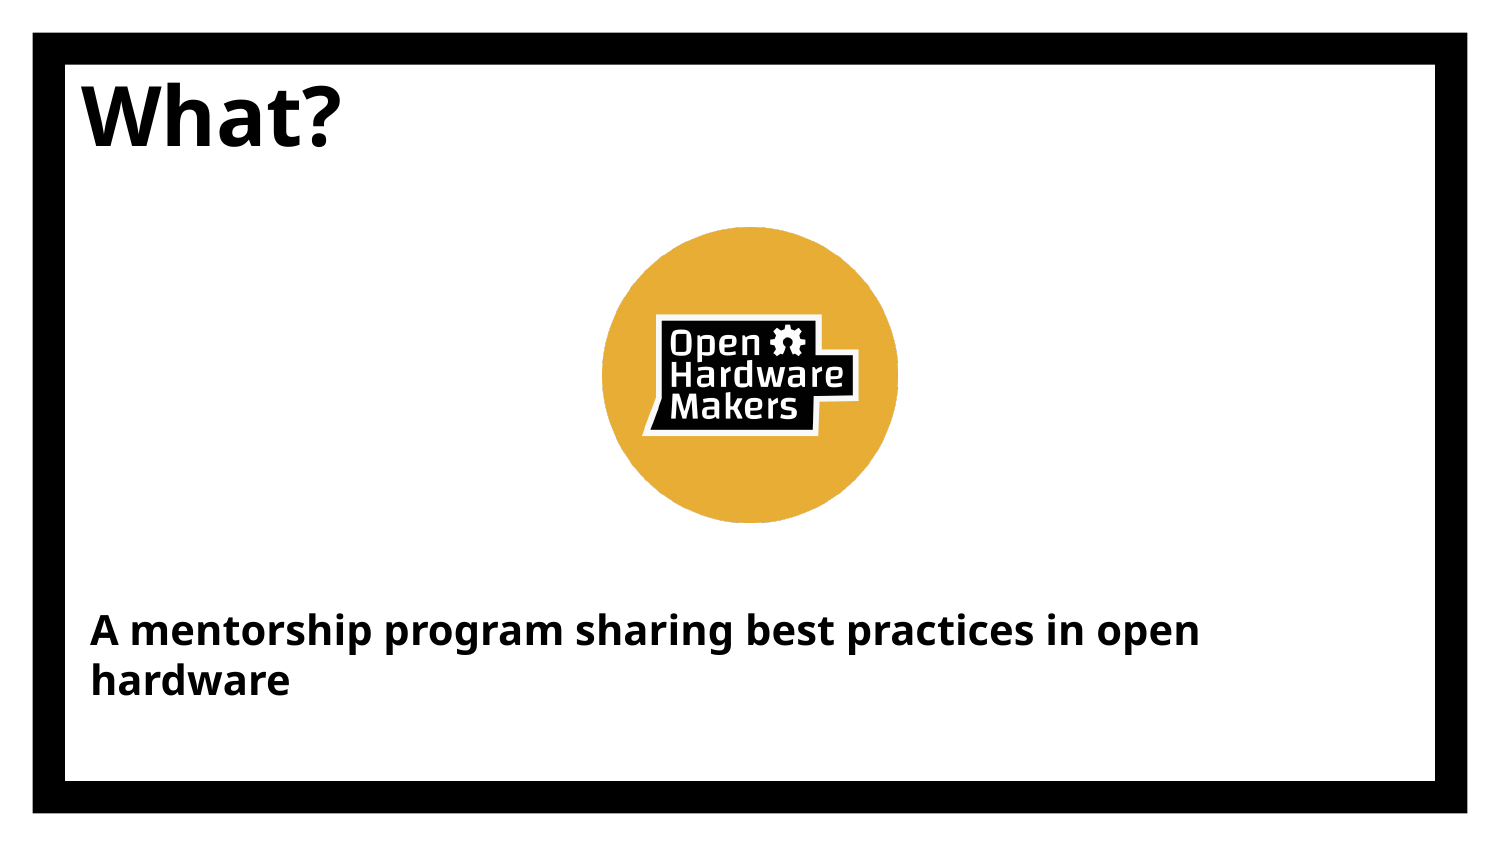

What?
# A mentorship program sharing best practices in open hardware